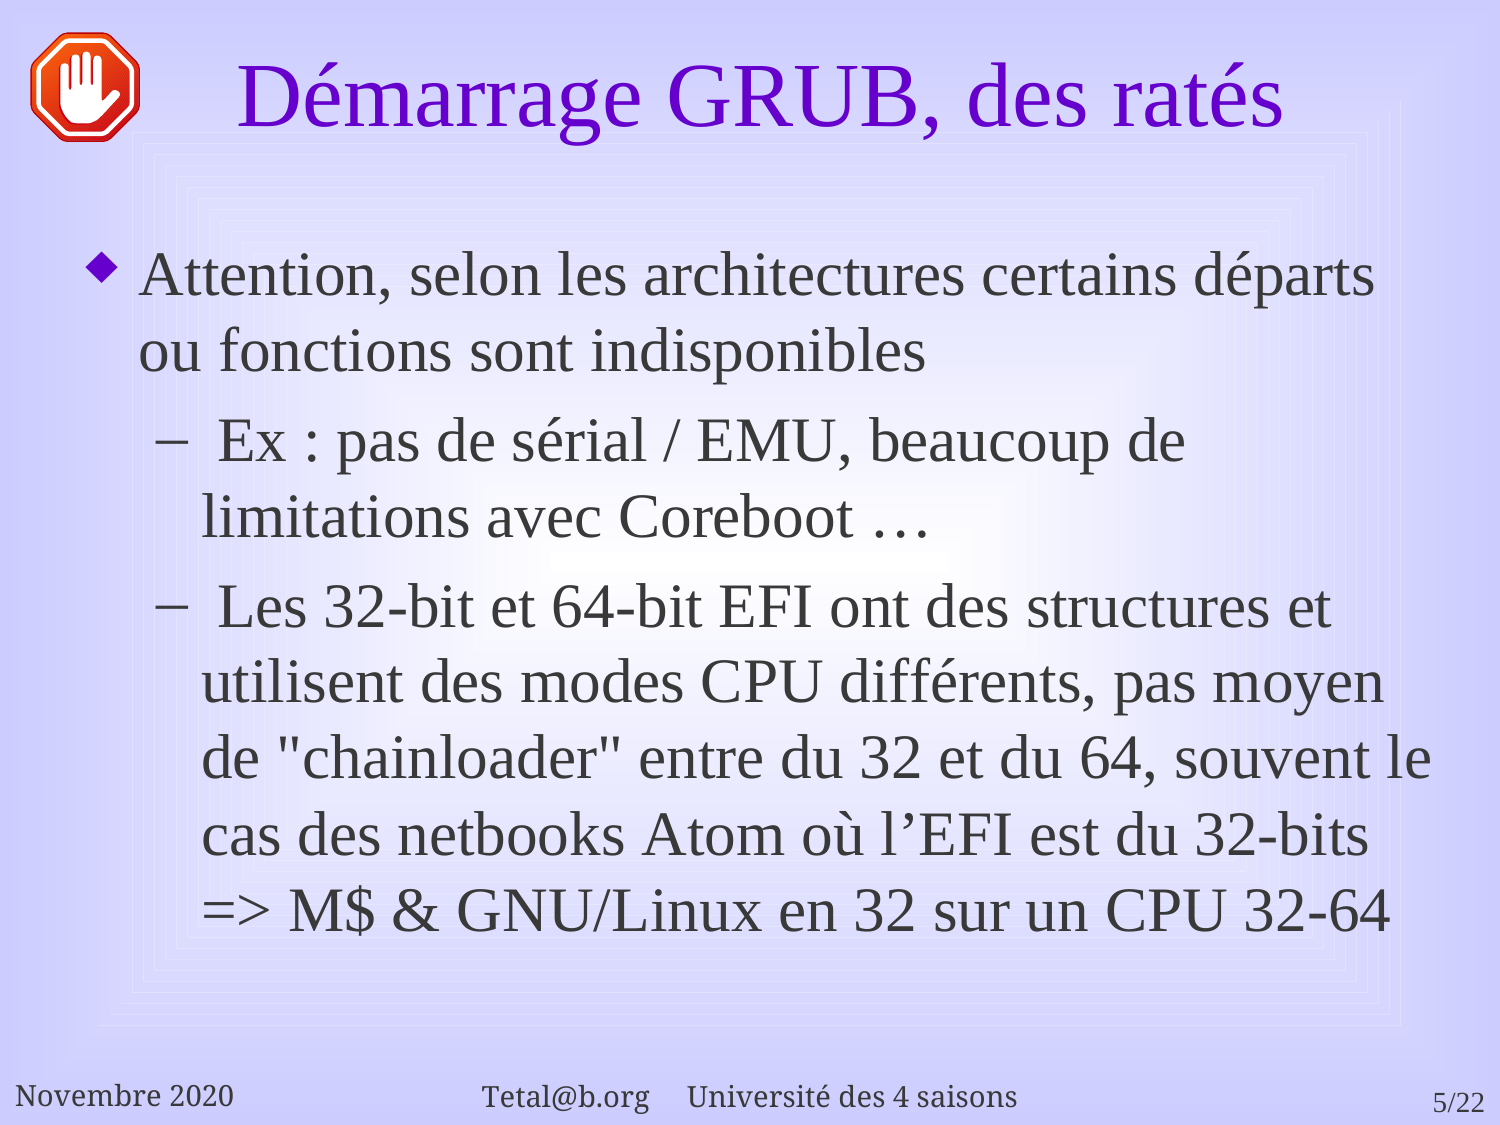

# Démarrage GRUB, des ratés
Attention, selon les architectures certains départs ou fonctions sont indisponibles
 Ex : pas de sérial / EMU, beaucoup de limitations avec Coreboot …
 Les 32-bit et 64-bit EFI ont des structures et utilisent des modes CPU différents, pas moyen de "chainloader" entre du 32 et du 64, souvent le cas des netbooks Atom où l’EFI est du 32-bits => M$ & GNU/Linux en 32 sur un CPU 32-64
Novembre 2020
Tetal@b.org Université des 4 saisons
5